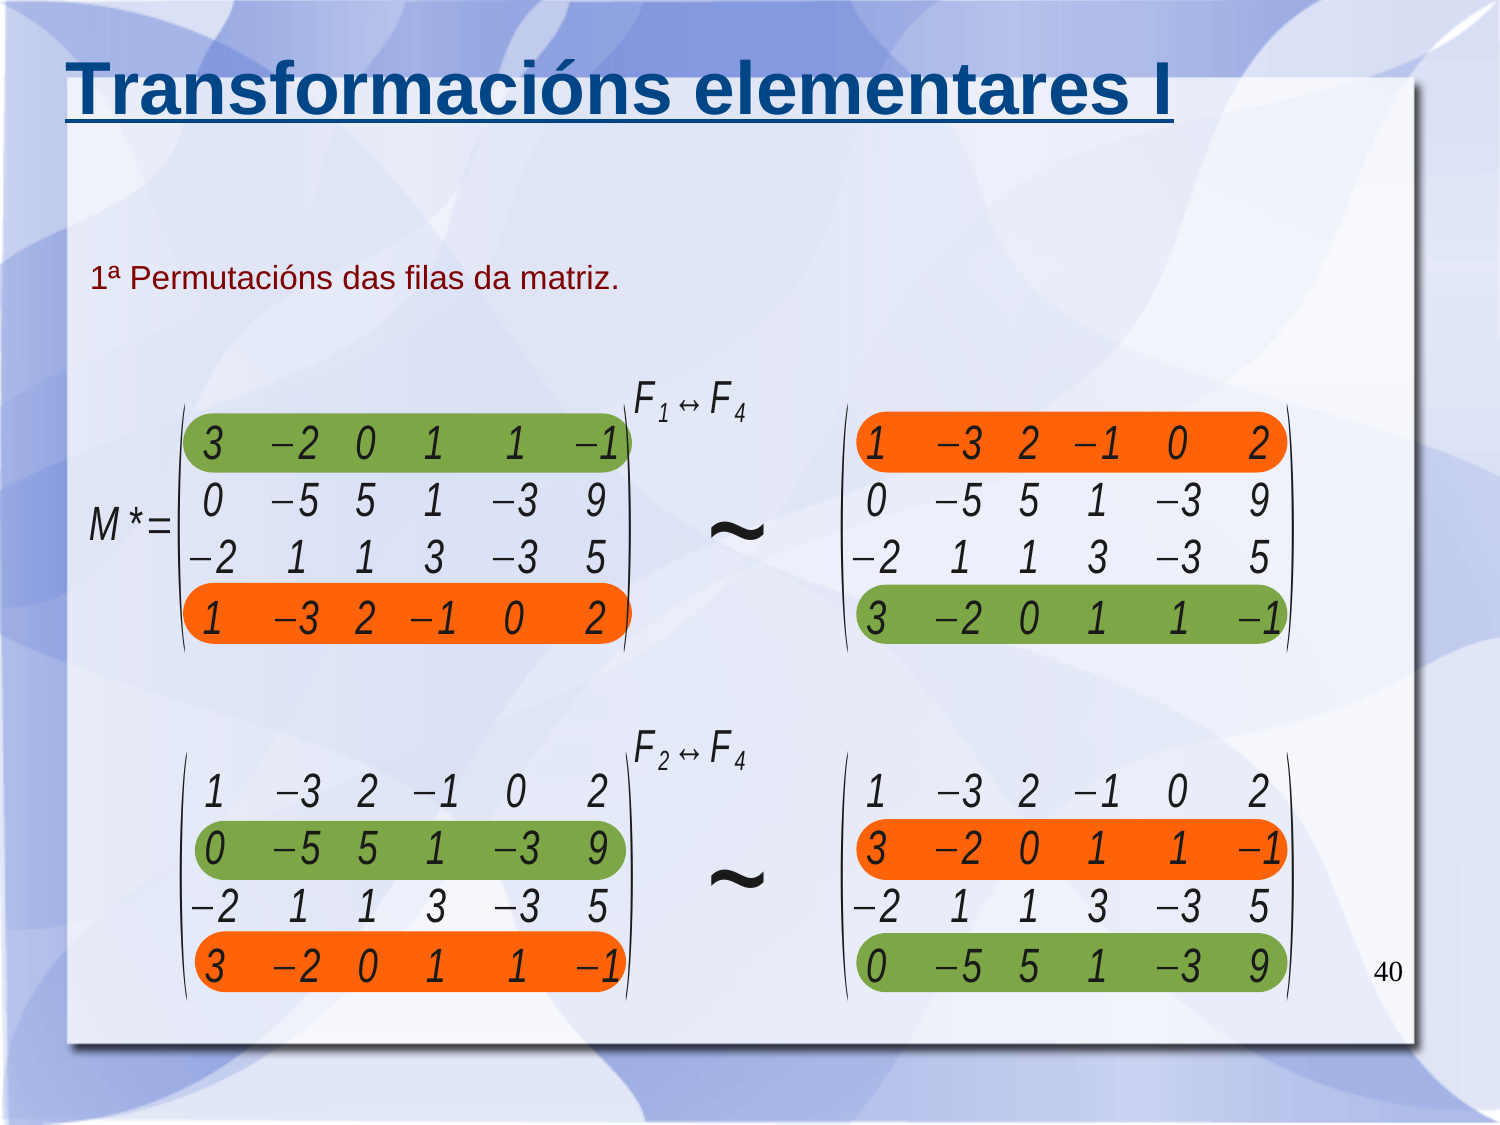

# Transformacións elementares I
1ª Permutacións das filas da matriz.
40